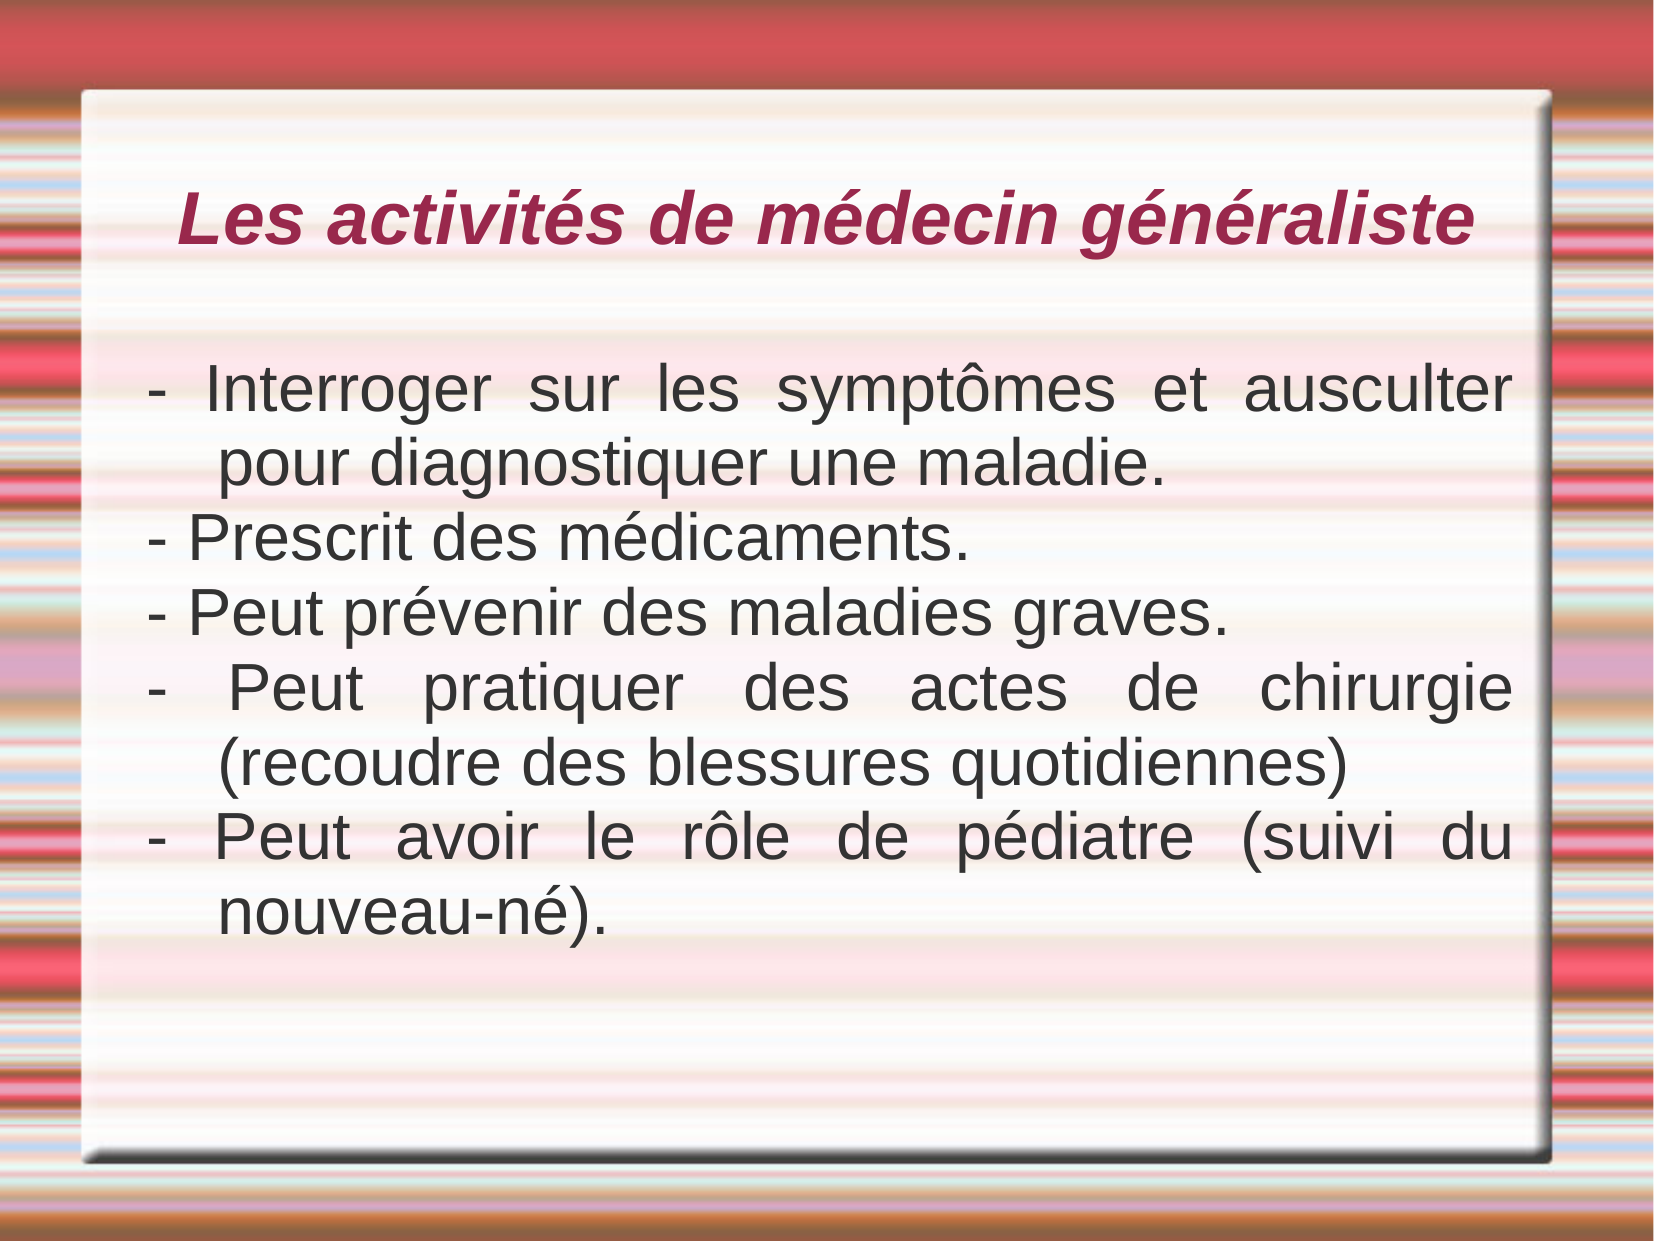

# Les activités de médecin généraliste
- Interroger sur les symptômes et ausculter pour diagnostiquer une maladie.
- Prescrit des médicaments.
- Peut prévenir des maladies graves.
- Peut pratiquer des actes de chirurgie (recoudre des blessures quotidiennes)
- Peut avoir le rôle de pédiatre (suivi du nouveau-né).